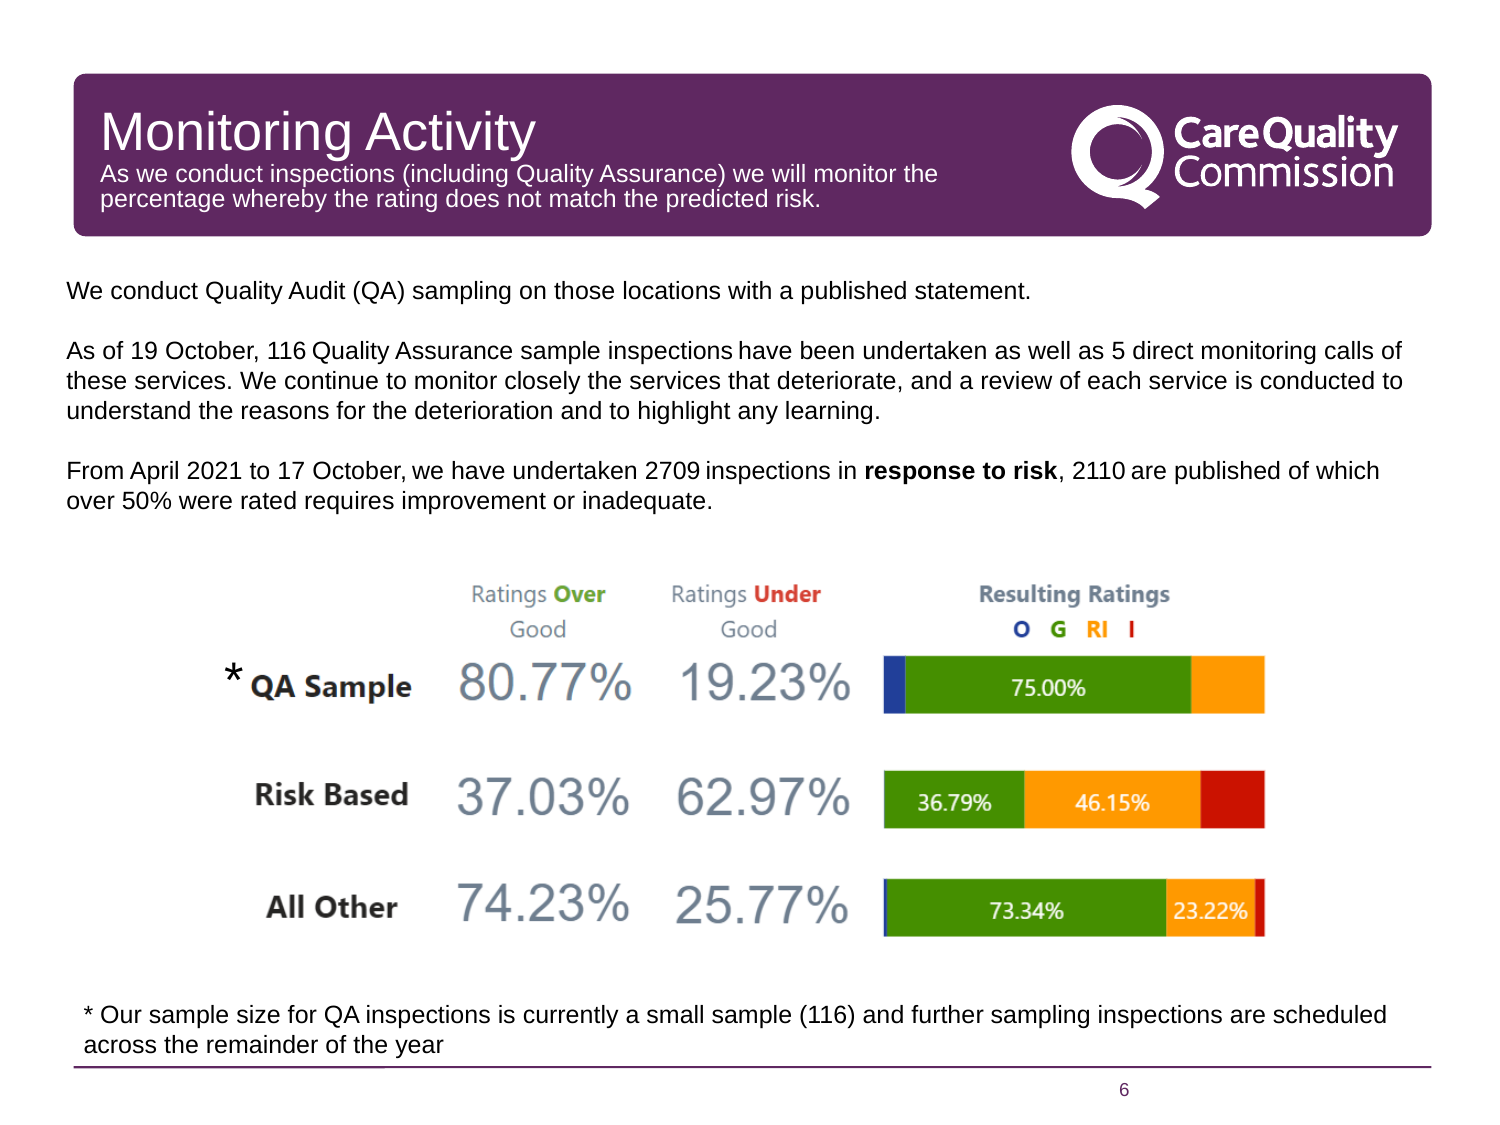

Monitoring Activity
As we conduct inspections (including Quality Assurance) we will monitor the percentage whereby the rating does not match the predicted risk.
We conduct Quality Audit (QA) sampling on those locations with a published statement.
As of 19 October, 116 Quality Assurance sample inspections have been undertaken as well as 5 direct monitoring calls of these services. We continue to monitor closely the services that deteriorate, and a review of each service is conducted to understand the reasons for the deterioration and to highlight any learning.
From April 2021 to 17 October, we have undertaken 2709 inspections in response to risk, 2110 are published of which over 50% were rated requires improvement or inadequate.
*
* Our sample size for QA inspections is currently a small sample (116) and further sampling inspections are scheduled across the remainder of the year